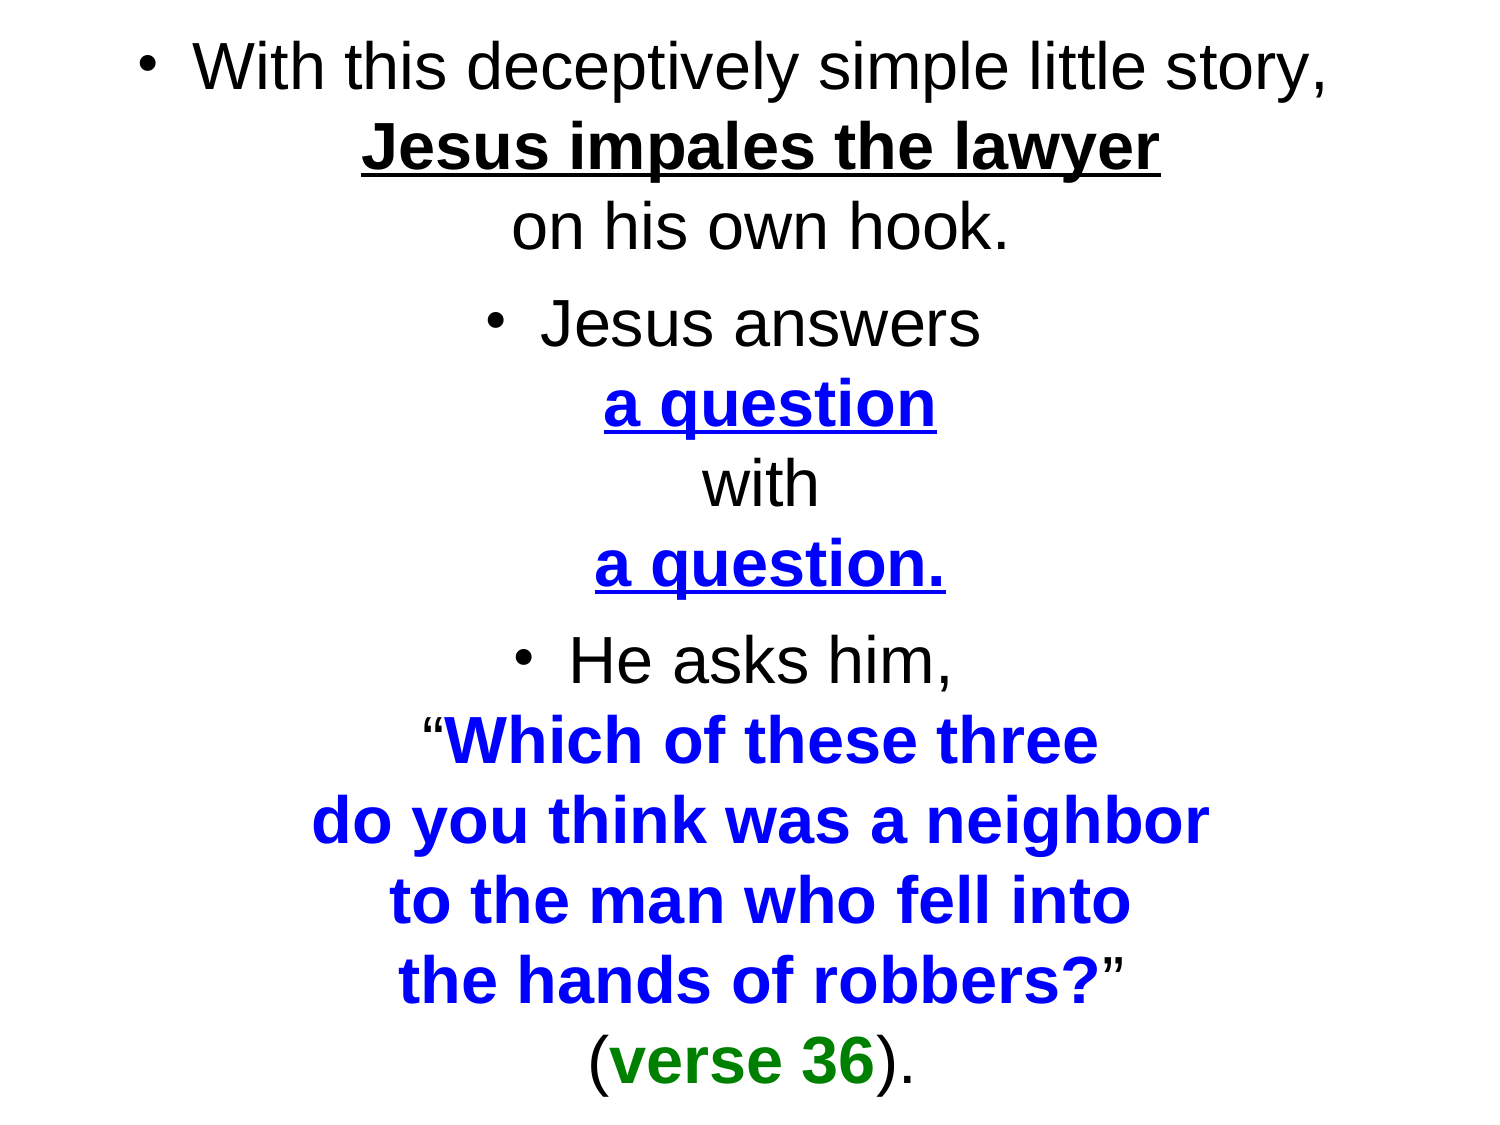

# With this deceptively simple little story, Jesus impales the lawyer on his own hook.
Jesus answers
a question
with
a question.
He asks him,
“Which of these three
do you think was a neighbor
to the man who fell into
the hands of robbers?”
(verse 36).
33